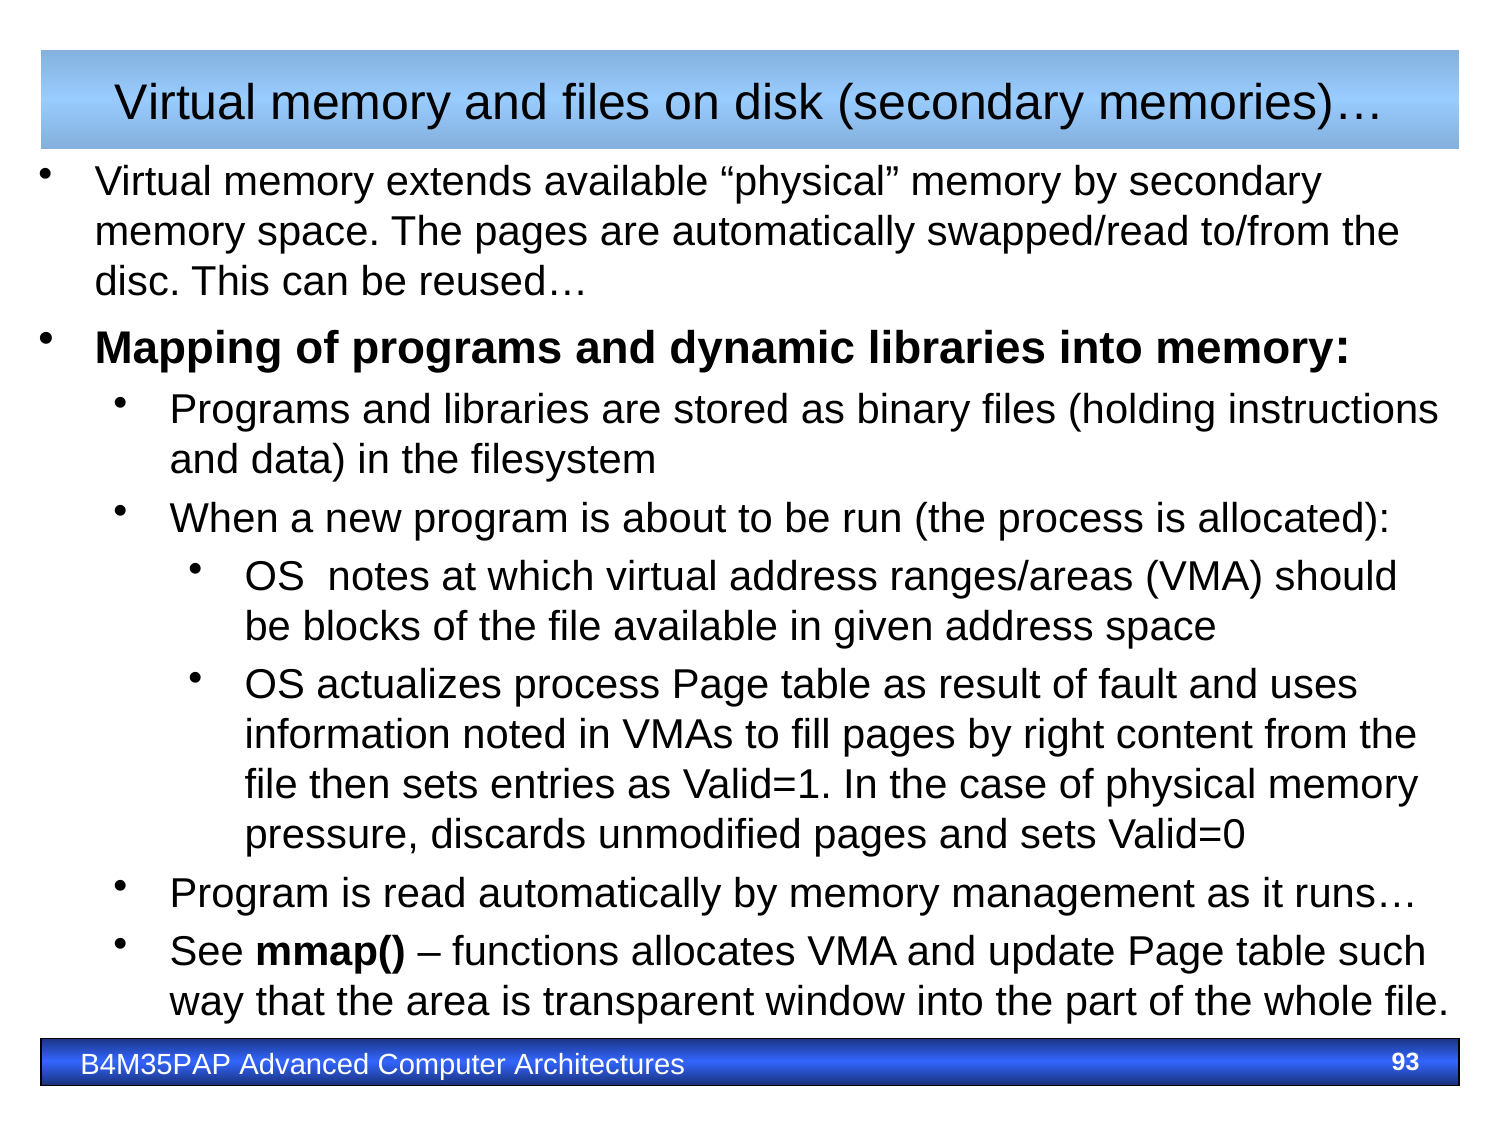

# Virtual memory and files on disk (secondary memories)…
Virtual memory extends available “physical” memory by secondary memory space. The pages are automatically swapped/read to/from the disc. This can be reused…
Mapping of programs and dynamic libraries into memory:
Programs and libraries are stored as binary files (holding instructions and data) in the filesystem
When a new program is about to be run (the process is allocated):
OS notes at which virtual address ranges/areas (VMA) should be blocks of the file available in given address space
OS actualizes process Page table as result of fault and uses information noted in VMAs to fill pages by right content from the file then sets entries as Valid=1. In the case of physical memory pressure, discards unmodified pages and sets Valid=0
Program is read automatically by memory management as it runs…
See mmap() – functions allocates VMA and update Page table such way that the area is transparent window into the part of the whole file.